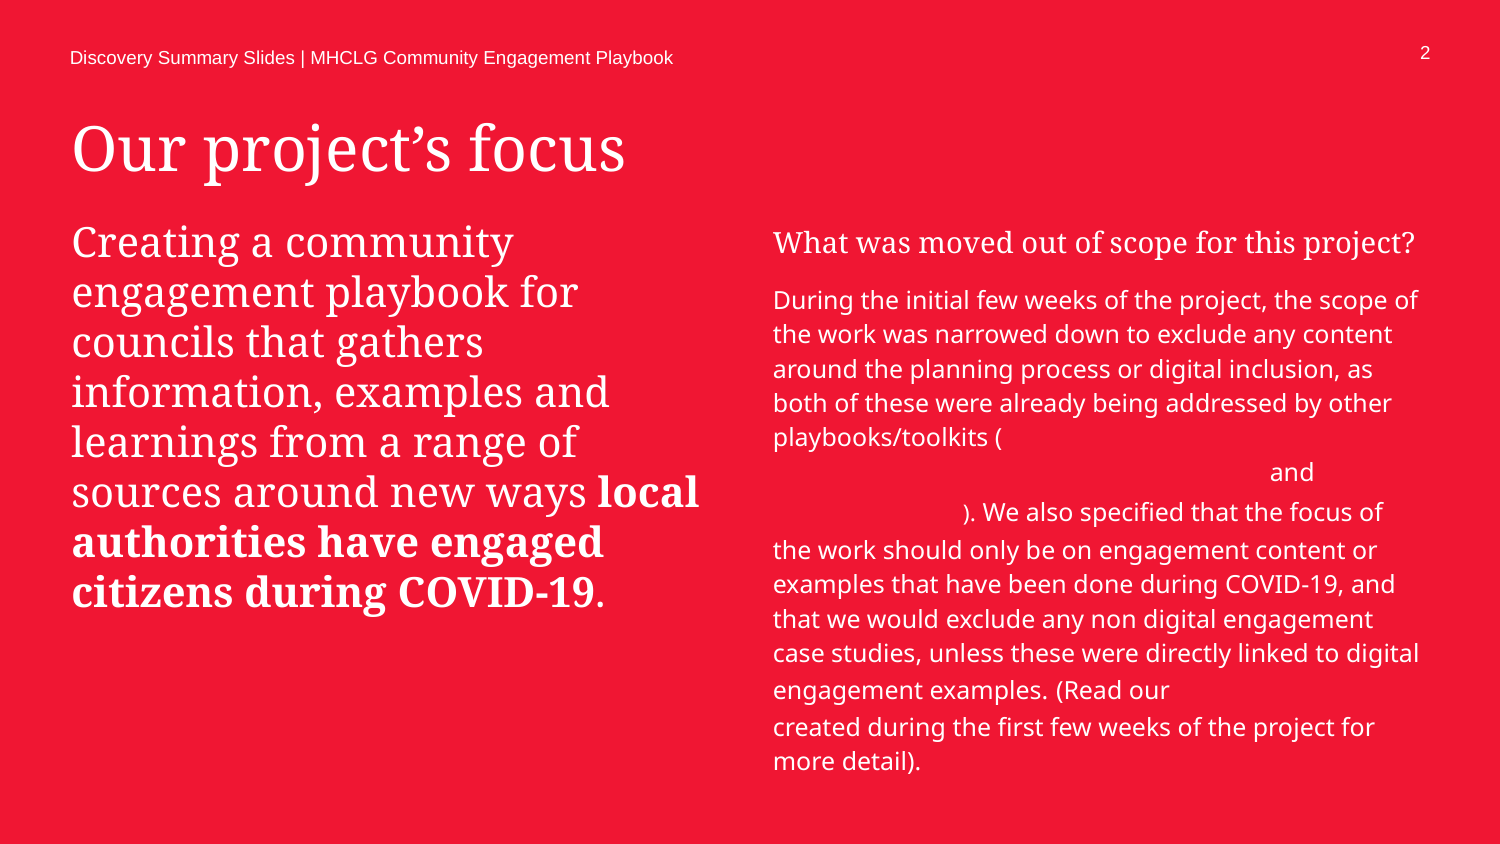

2
Discovery Summary Slides | MHCLG Community Engagement Playbook
Our project’s focus
Creating a community engagement playbook for councils that gathers information, examples and learnings from a range of sources around new ways local authorities have engaged citizens during COVID-19.
What was moved out of scope for this project?
During the initial few weeks of the project, the scope of the work was narrowed down to exclude any content around the planning process or digital inclusion, as both of these were already being addressed by other playbooks/toolkits (Inclusive Digital Place-based Engagement and Digital Inclusion). We also specified that the focus of the work should only be on engagement content or examples that have been done during COVID-19, and that we would exclude any non digital engagement case studies, unless these were directly linked to digital engagement examples. (Read our scope agreement created during the first few weeks of the project for more detail).